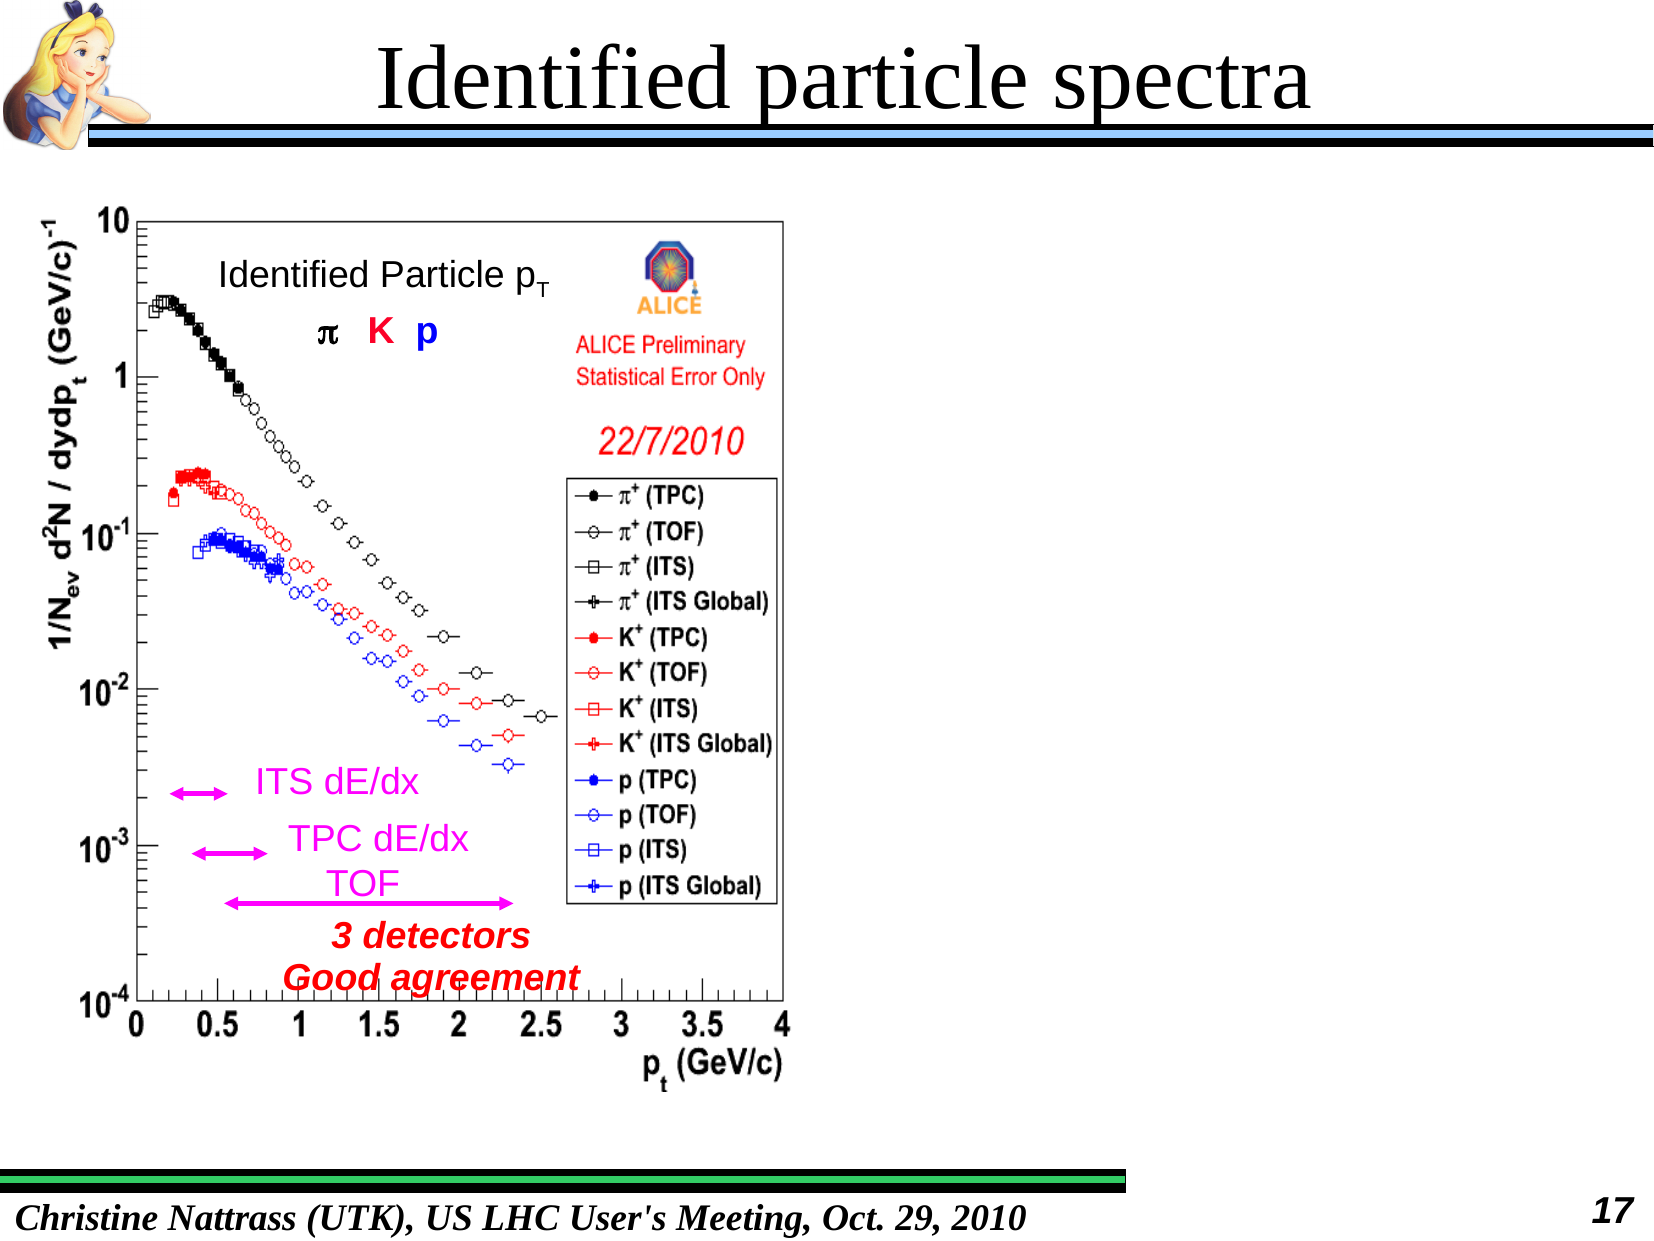

# Identified particle spectra
Identified Particle pT
 K p
ITS dE/dx
TPC dE/dx
TOF
3 detectors
Good agreement
17